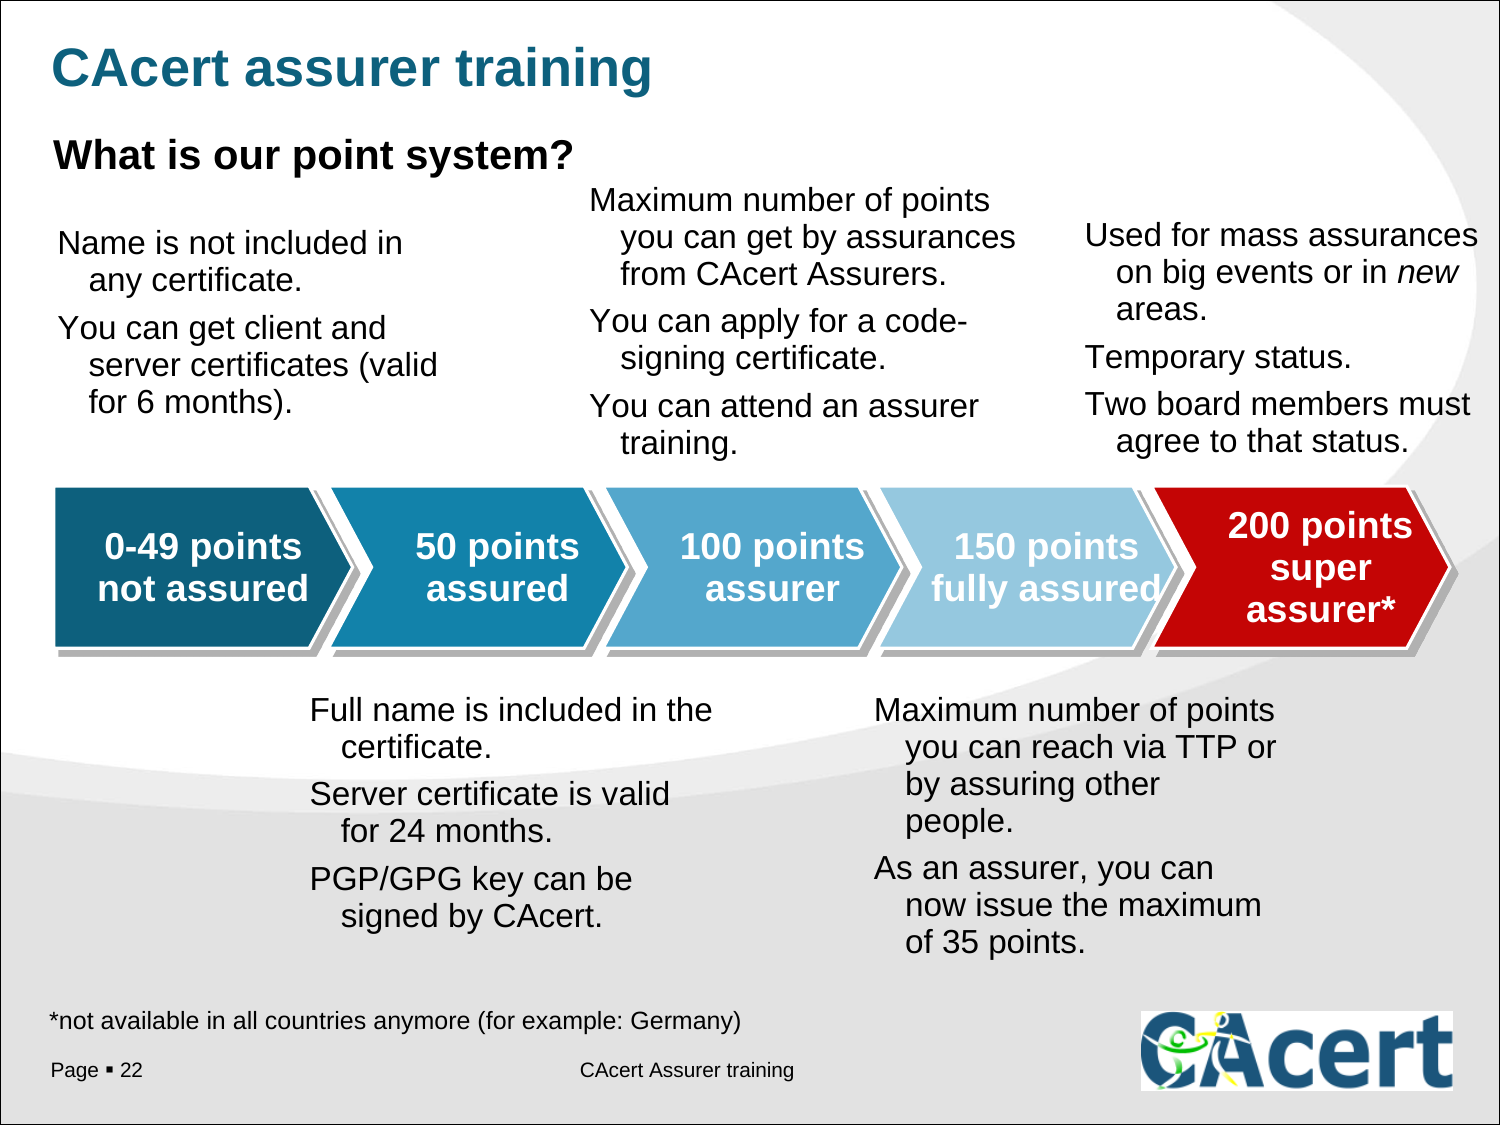

# CAcert assurer training
What is our point system?
Maximum number of points you can get by assurances from CAcert Assurers.
You can apply for a code-signing certificate.
You can attend an assurer training.
Used for mass assurances on big events or in new areas.
Temporary status.
Two board members must agree to that status.
Name is not included in any certificate.
You can get client and server certificates (valid for 6 months).
0-49 points
not assured
50 points
assured
100 points
assurer
150 points
fully assured
200 points
super assurer*
Full name is included in the certificate.
Server certificate is valid for 24 months.
PGP/GPG key can be signed by CAcert.
Maximum number of points you can reach via TTP or by assuring other people.
As an assurer, you can now issue the maximum of 35 points.
*not available in all countries anymore (for example: Germany)
CAcert Assurer training